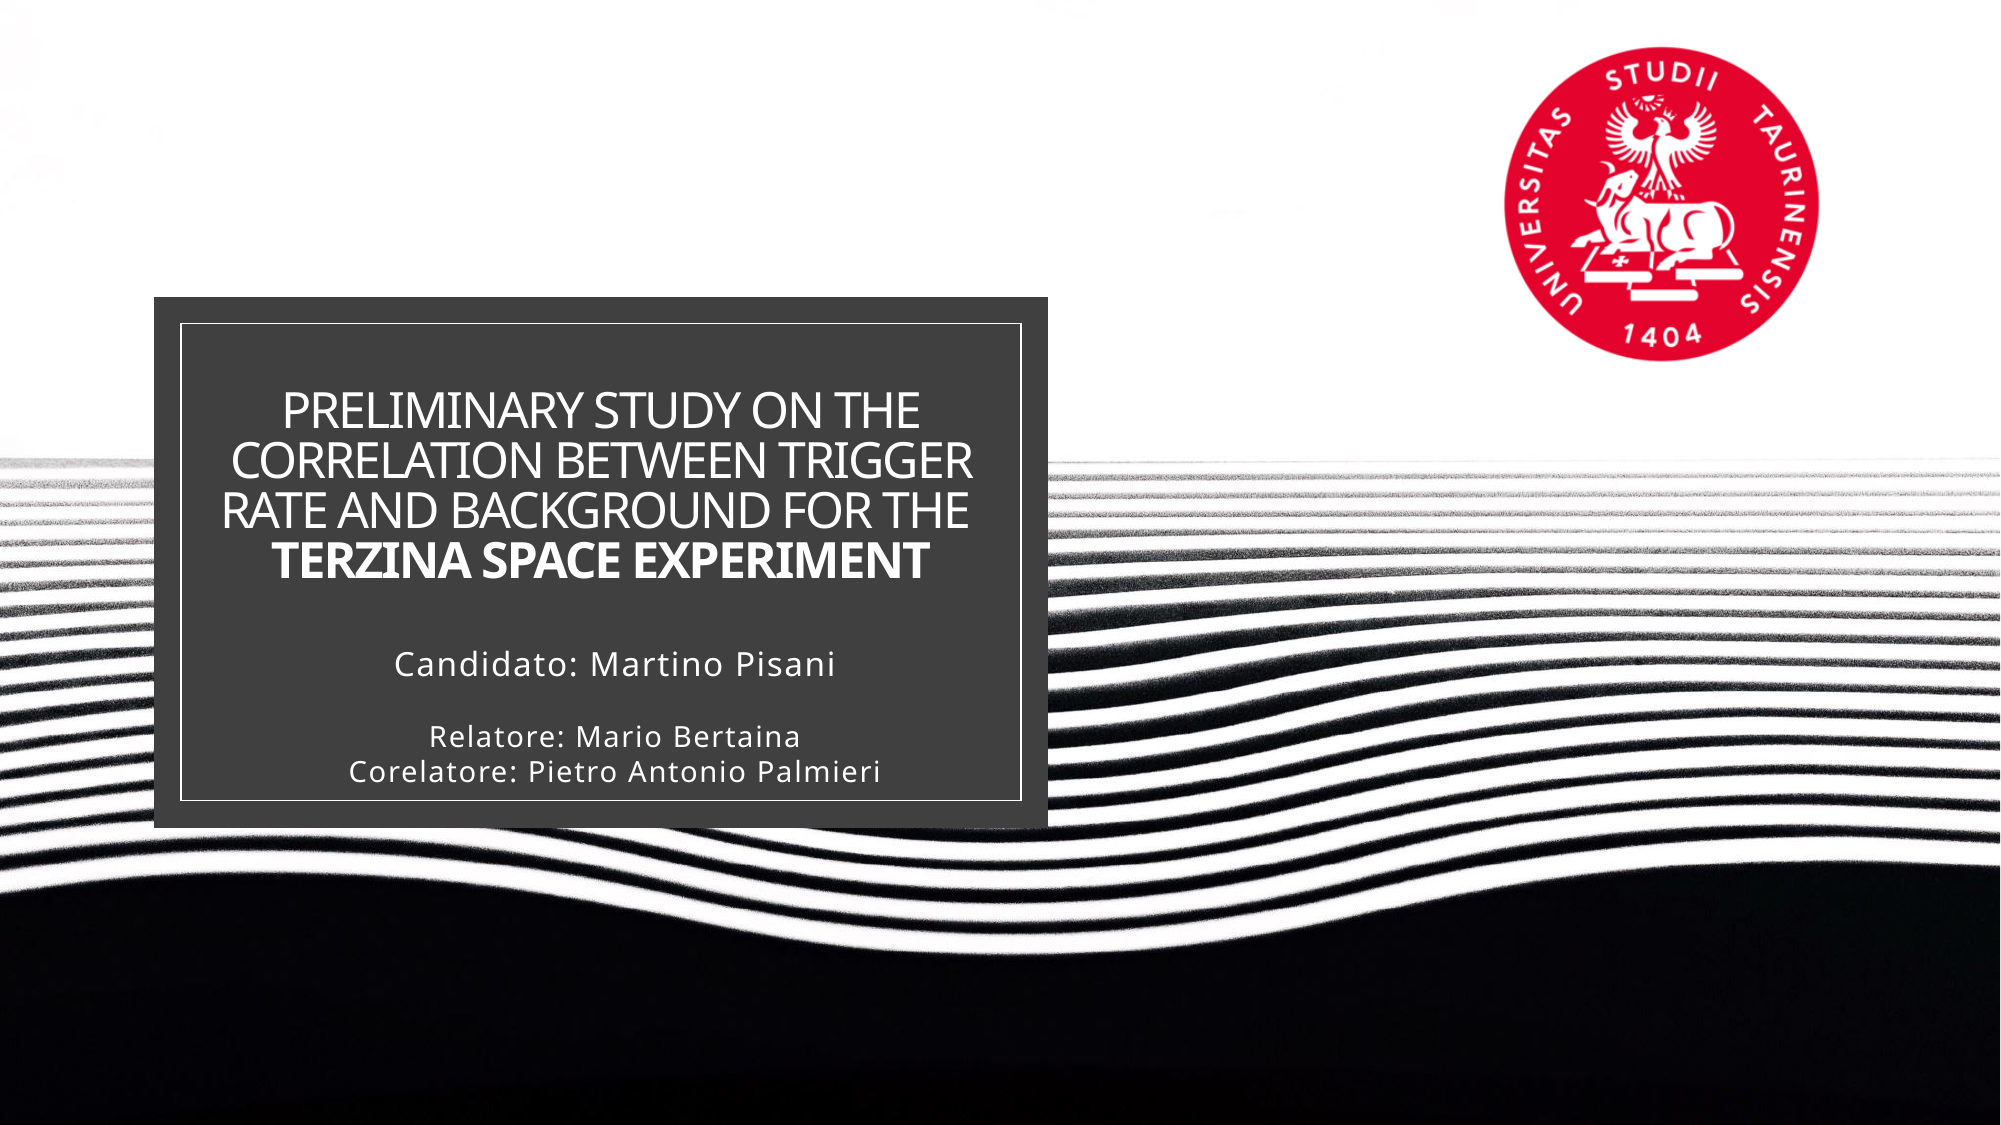

# Preliminary study on the correlation between trigger rate and background for the terzina space experiment
Candidato: Martino Pisani
Relatore: Mario Bertaina
Corelatore: Pietro Antonio Palmieri